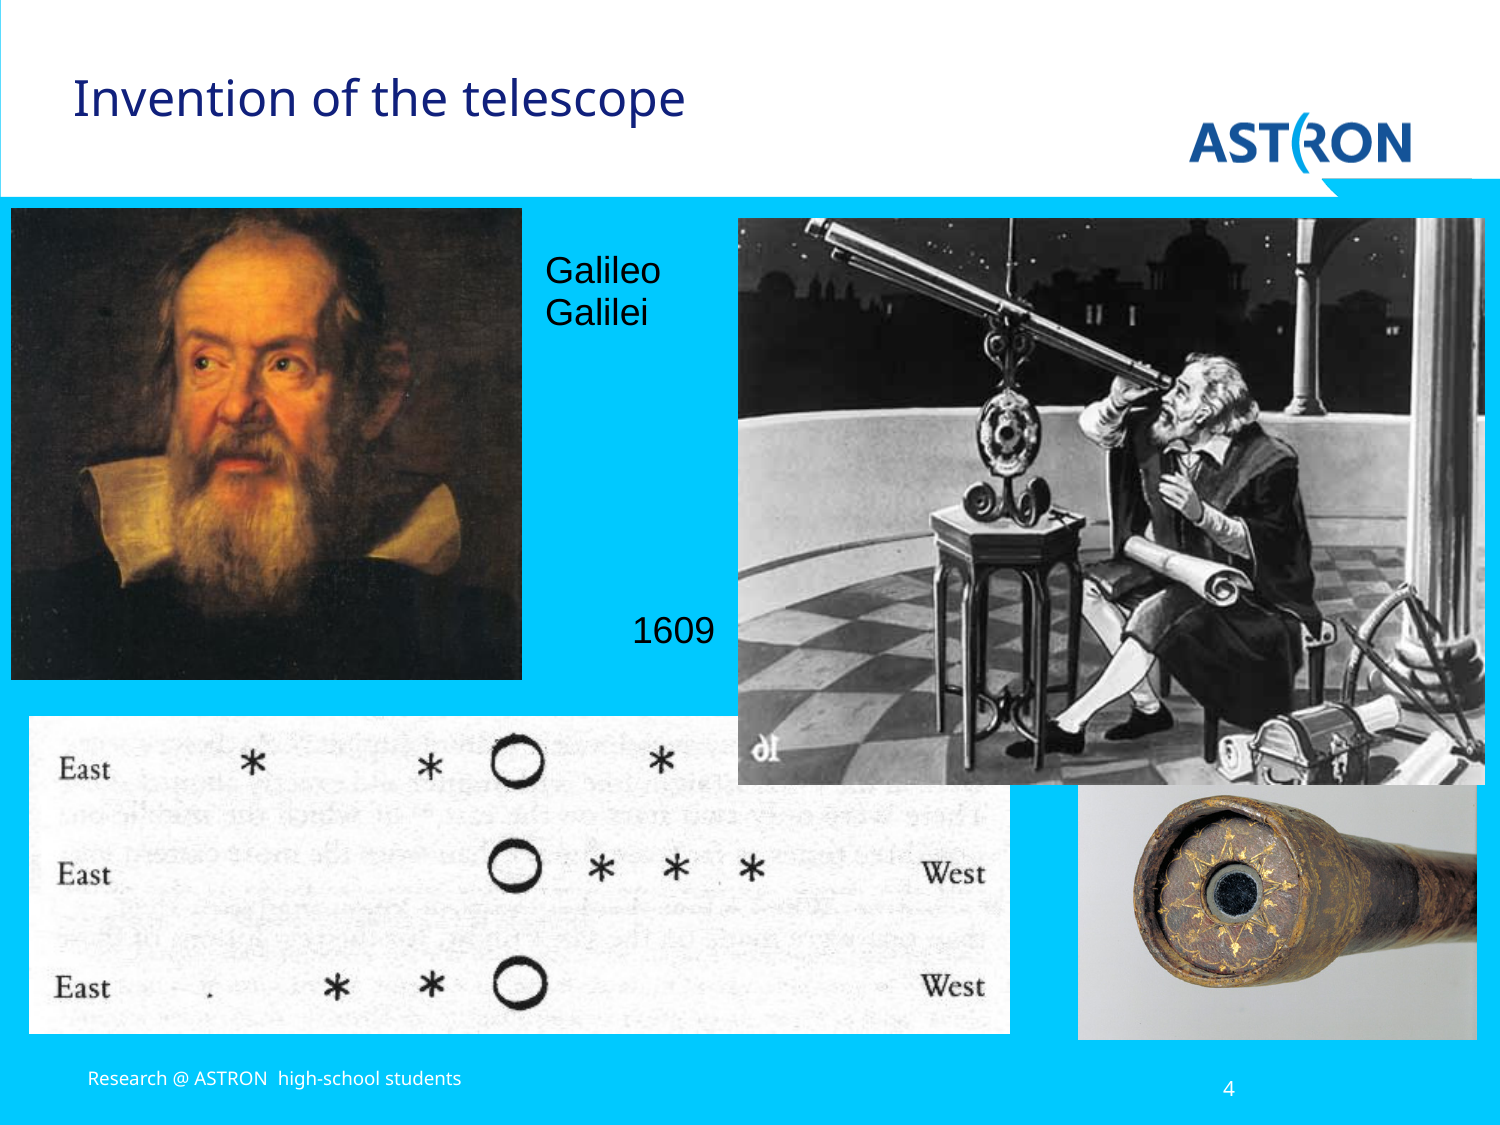

Invention of the telescope
Galileo
Galilei
1609
Research @ ASTRON high-school students